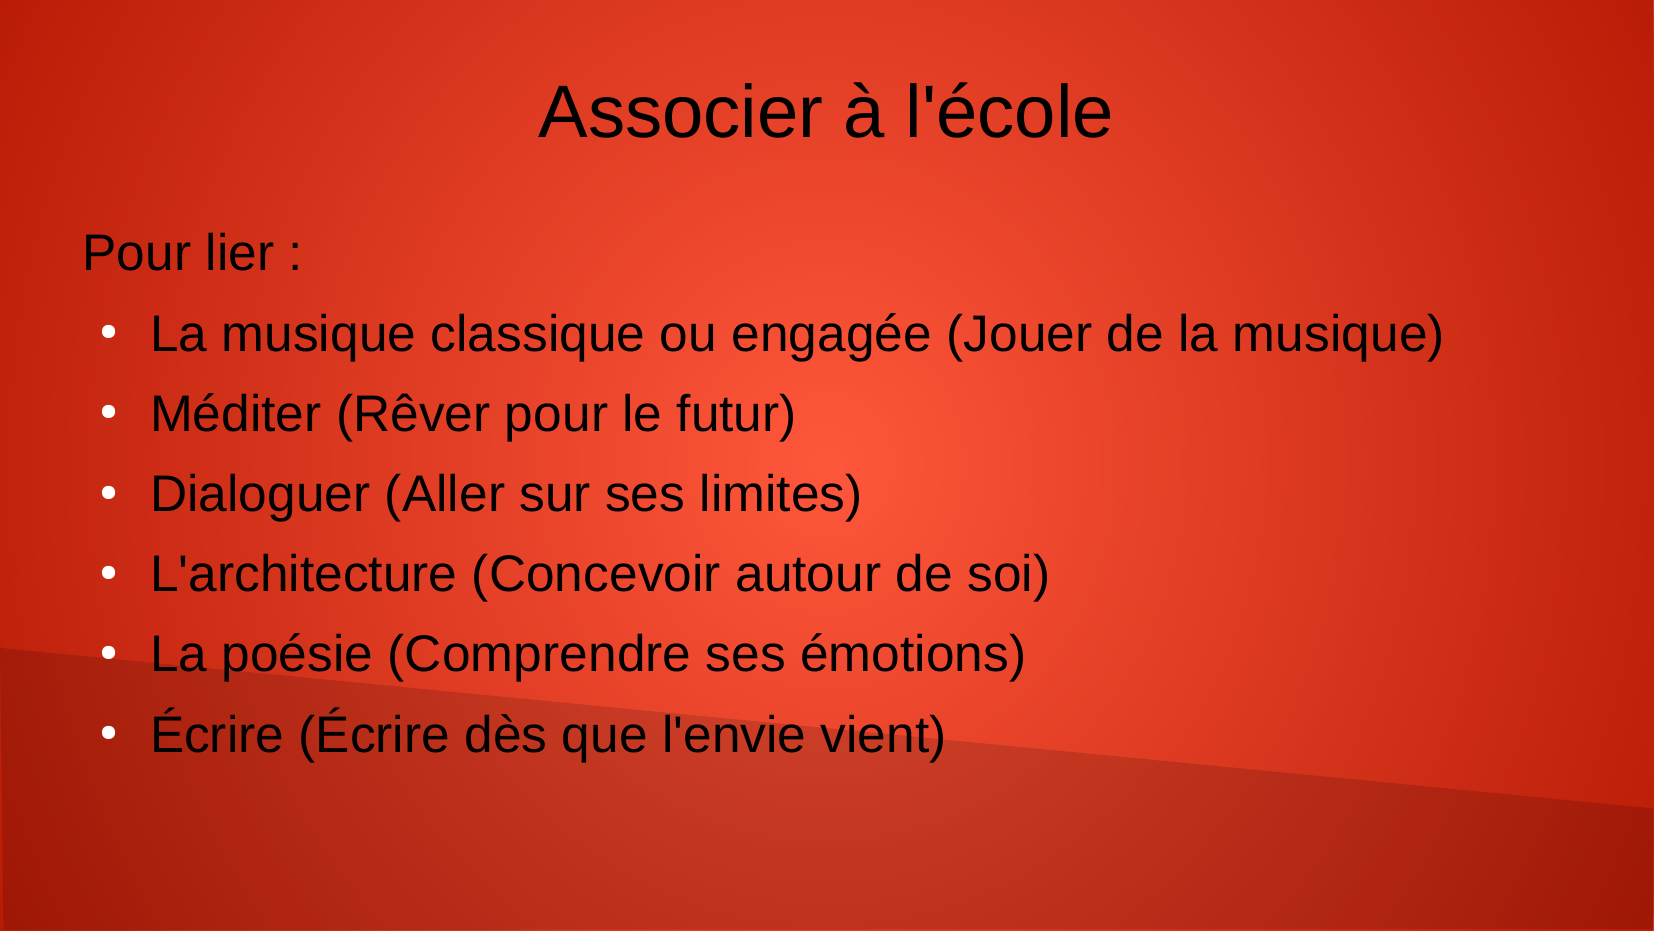

# Associer à l'école
Pour lier :
La musique classique ou engagée (Jouer de la musique)
Méditer (Rêver pour le futur)
Dialoguer (Aller sur ses limites)
L'architecture (Concevoir autour de soi)
La poésie (Comprendre ses émotions)
Écrire (Écrire dès que l'envie vient)